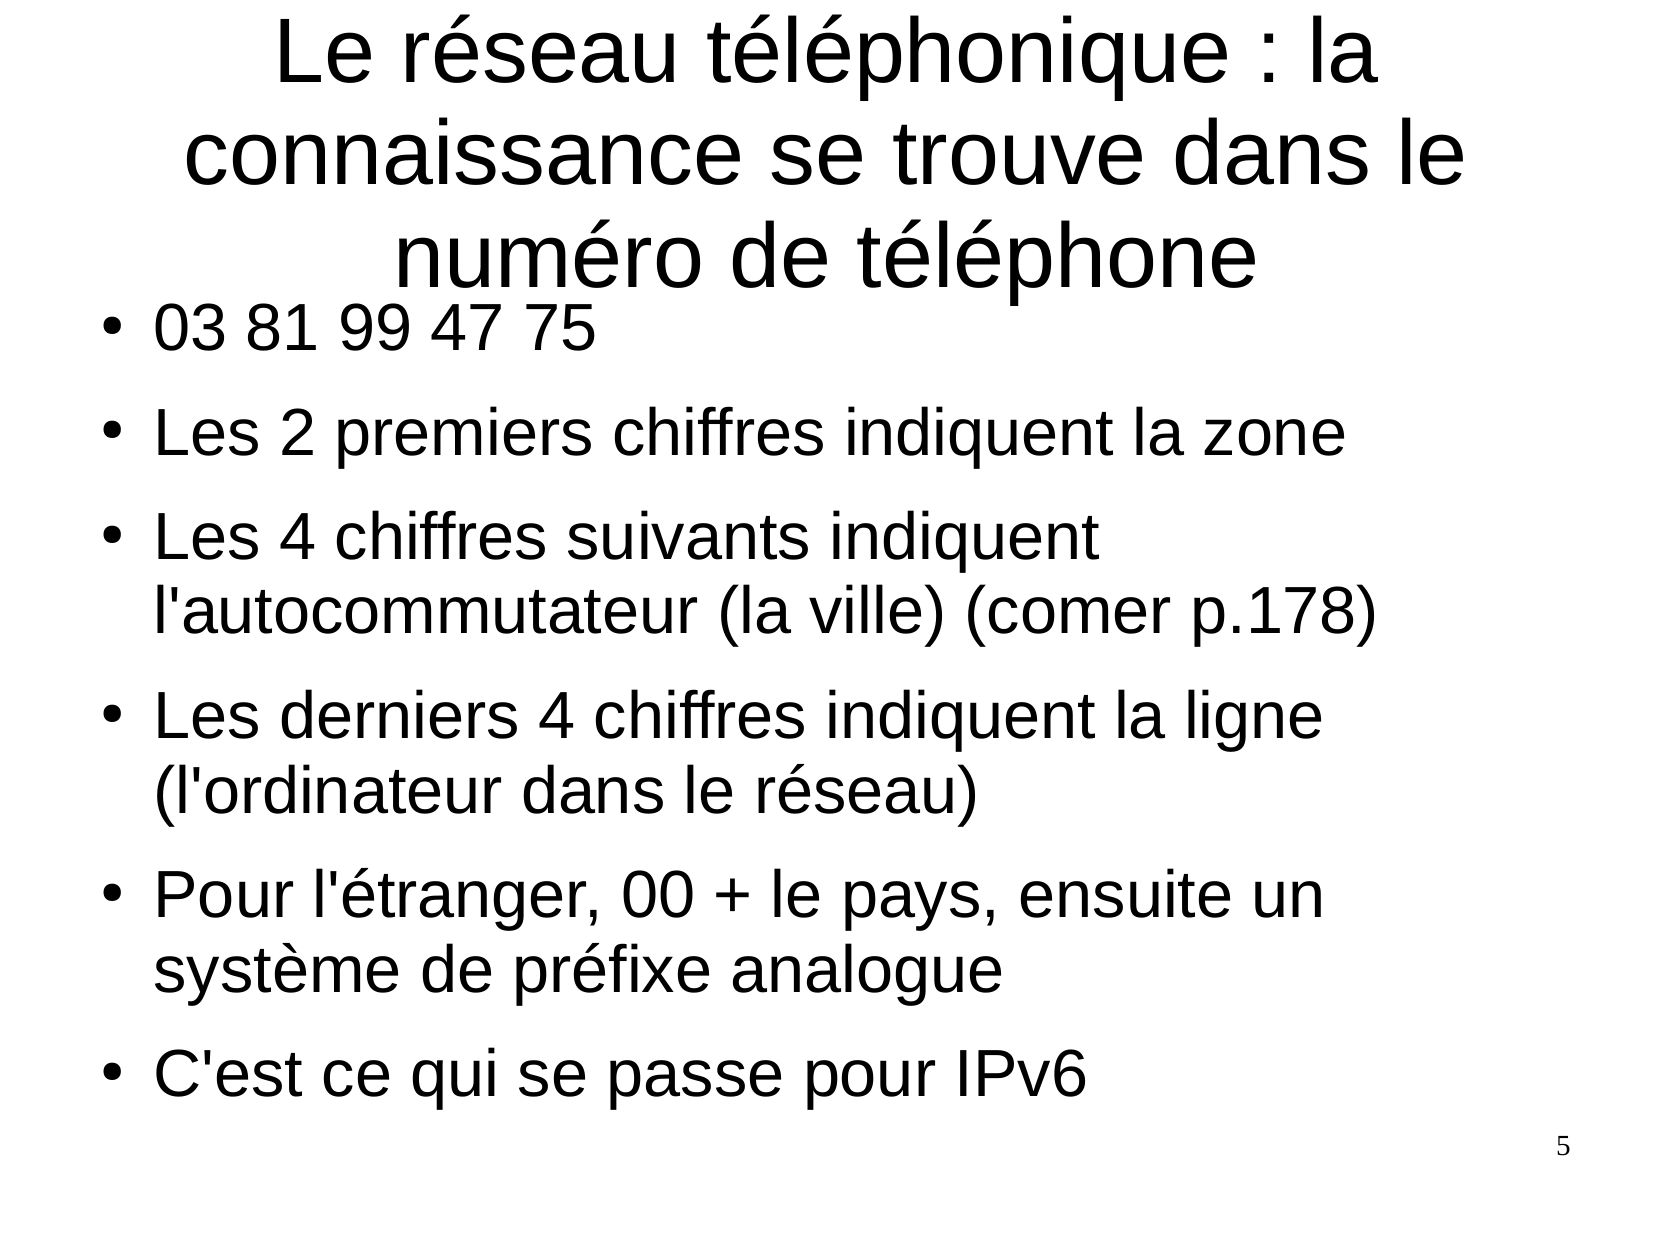

# Le réseau téléphonique : la connaissance se trouve dans le numéro de téléphone
03 81 99 47 75
Les 2 premiers chiffres indiquent la zone
Les 4 chiffres suivants indiquent l'autocommutateur (la ville) (comer p.178)
Les derniers 4 chiffres indiquent la ligne (l'ordinateur dans le réseau)
Pour l'étranger, 00 + le pays, ensuite un système de préfixe analogue
C'est ce qui se passe pour IPv6
5